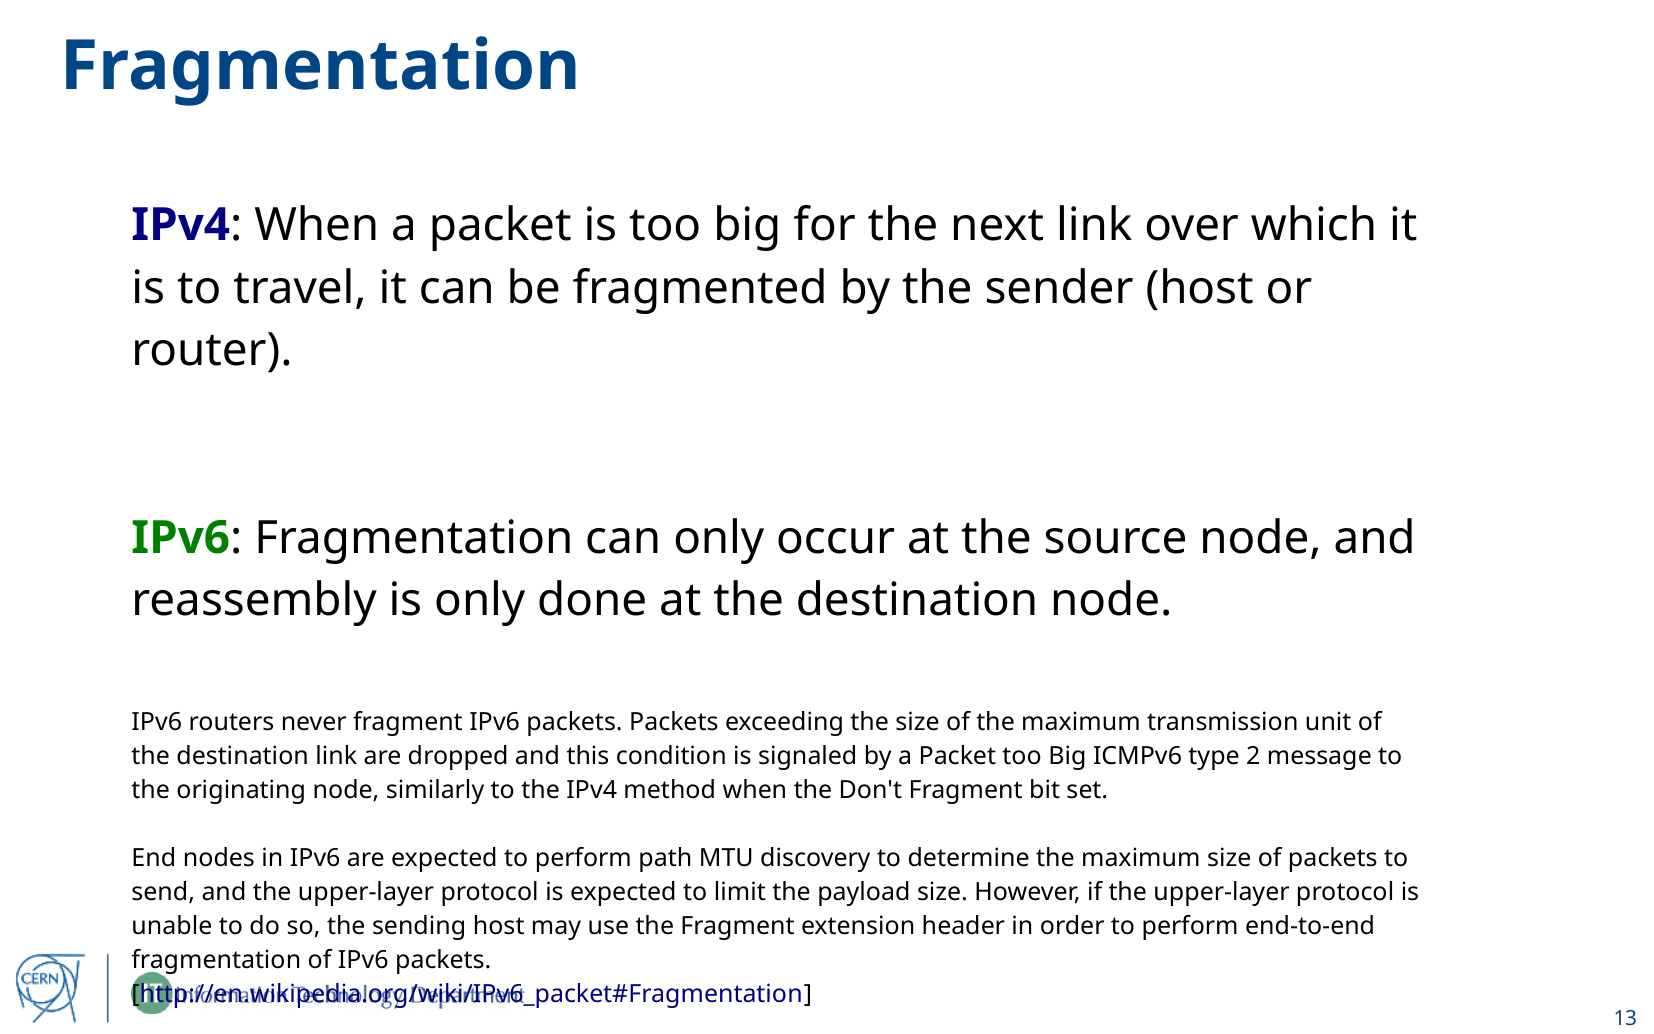

# Fragmentation
IPv4: When a packet is too big for the next link over which it is to travel, it can be fragmented by the sender (host or router).
IPv6: Fragmentation can only occur at the source node, and reassembly is only done at the destination node.
IPv6 routers never fragment IPv6 packets. Packets exceeding the size of the maximum transmission unit of the destination link are dropped and this condition is signaled by a Packet too Big ICMPv6 type 2 message to the originating node, similarly to the IPv4 method when the Don't Fragment bit set.
End nodes in IPv6 are expected to perform path MTU discovery to determine the maximum size of packets to send, and the upper-layer protocol is expected to limit the payload size. However, if the upper-layer protocol is unable to do so, the sending host may use the Fragment extension header in order to perform end-to-end fragmentation of IPv6 packets.
[http://en.wikipedia.org/wiki/IPv6_packet#Fragmentation]